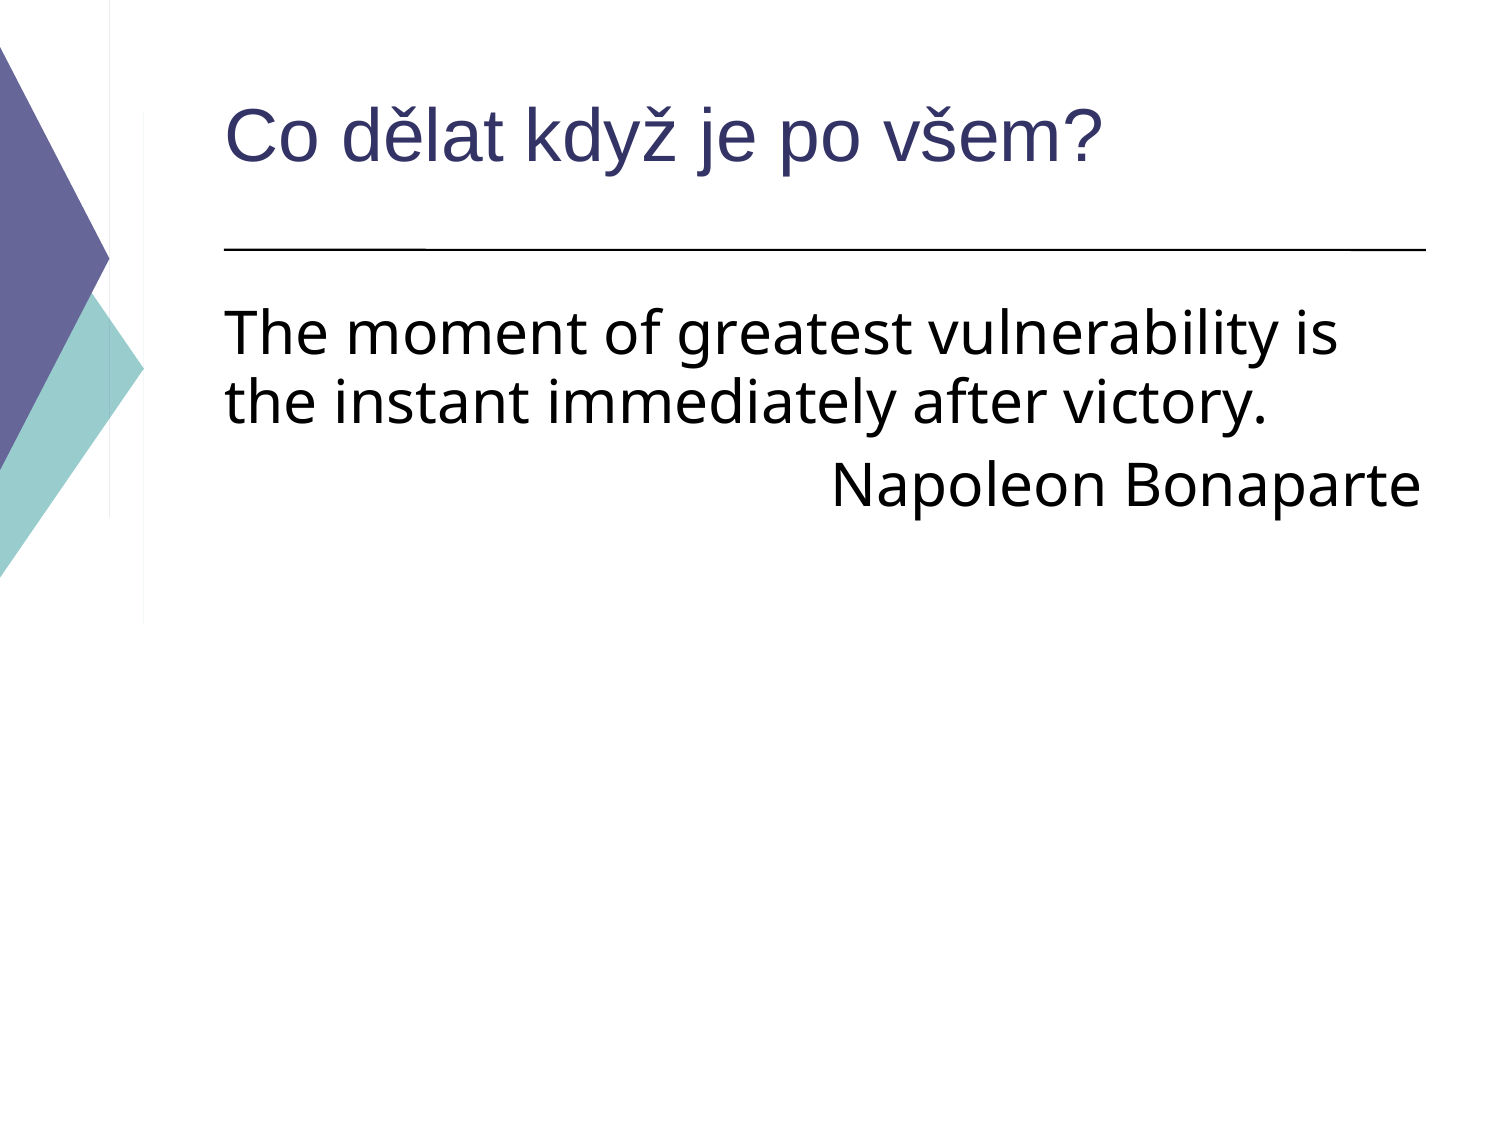

# Co dělat když je po všem?
The moment of greatest vulnerability is the instant immediately after victory.
 Napoleon Bonaparte